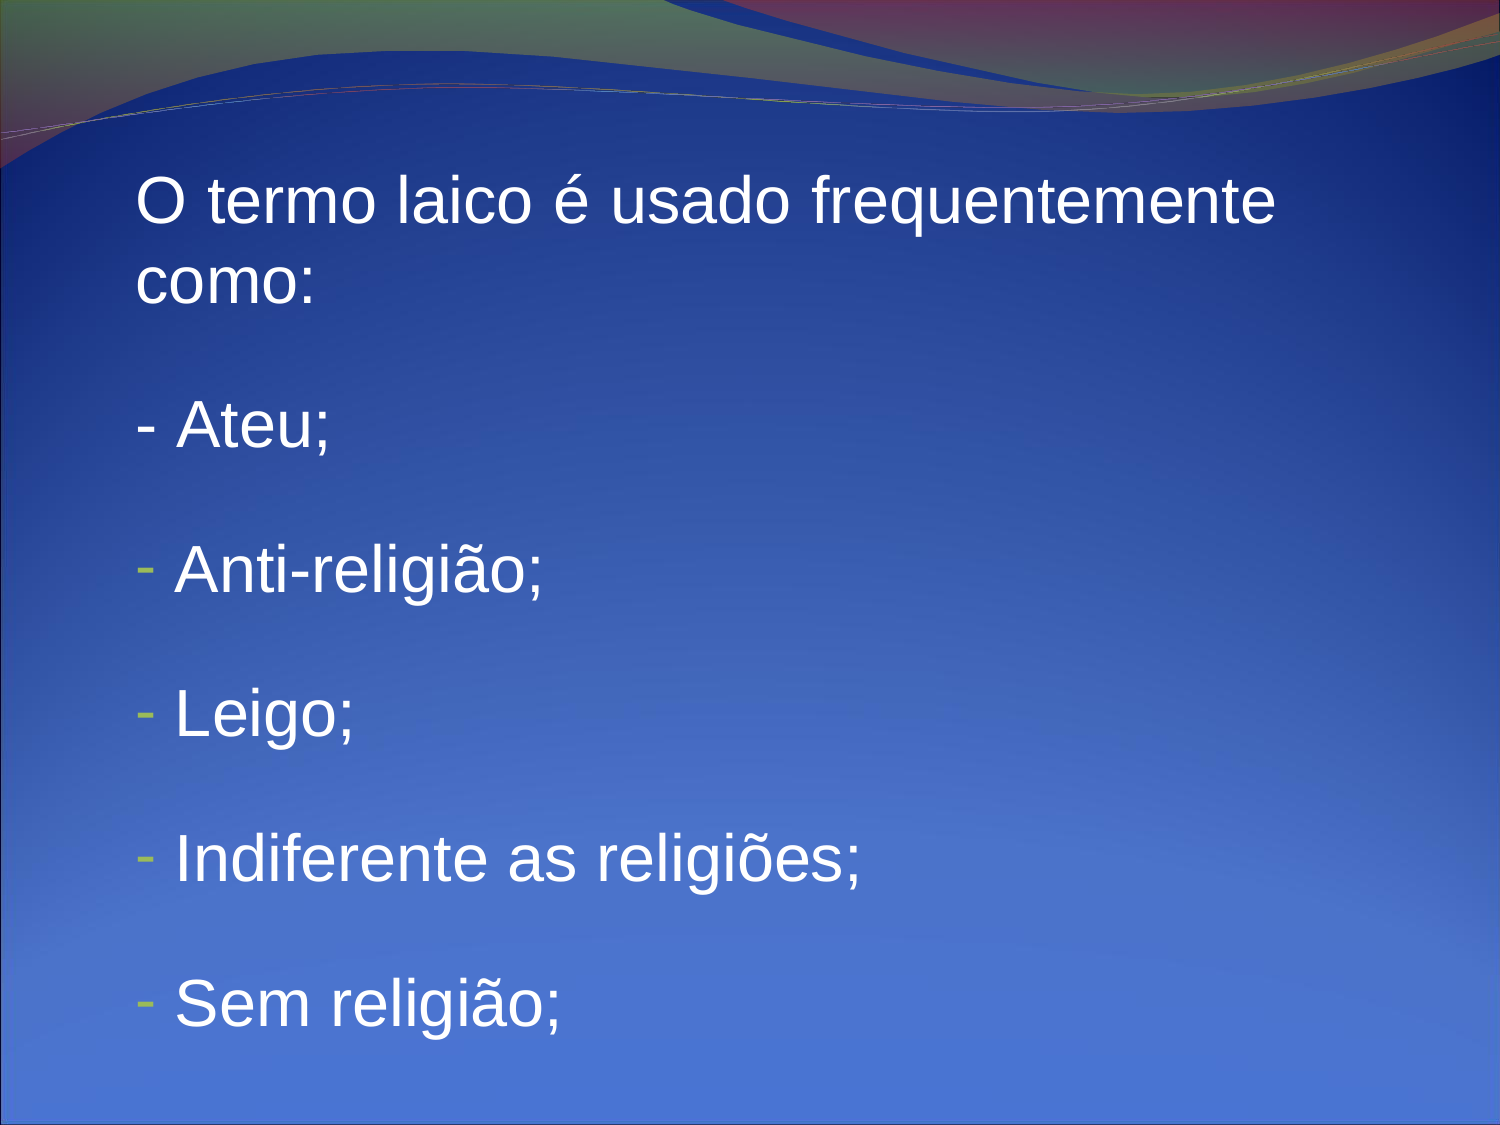

O termo laico é usado frequentemente como:
- Ateu;
 Anti-religião;
 Leigo;
 Indiferente as religiões;
 Sem religião;